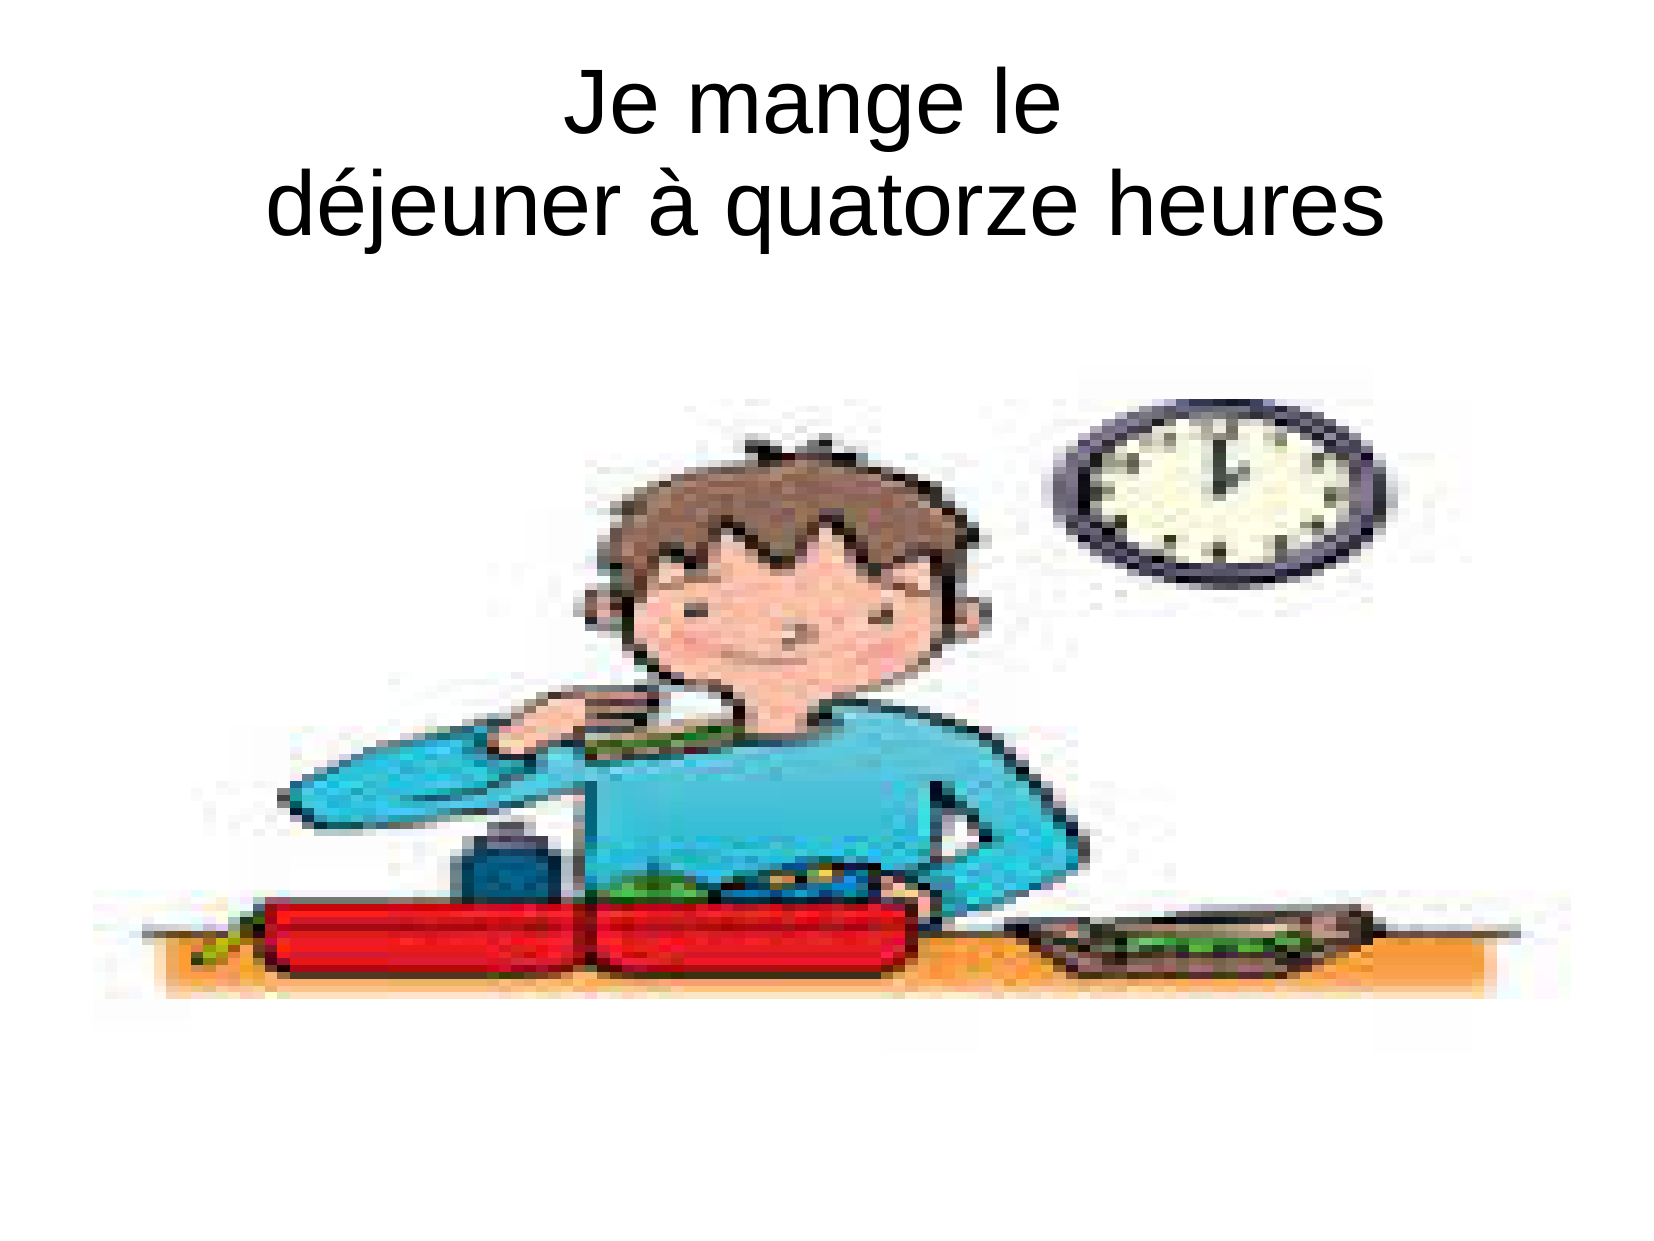

# Je mange le déjeuner à quatorze heures